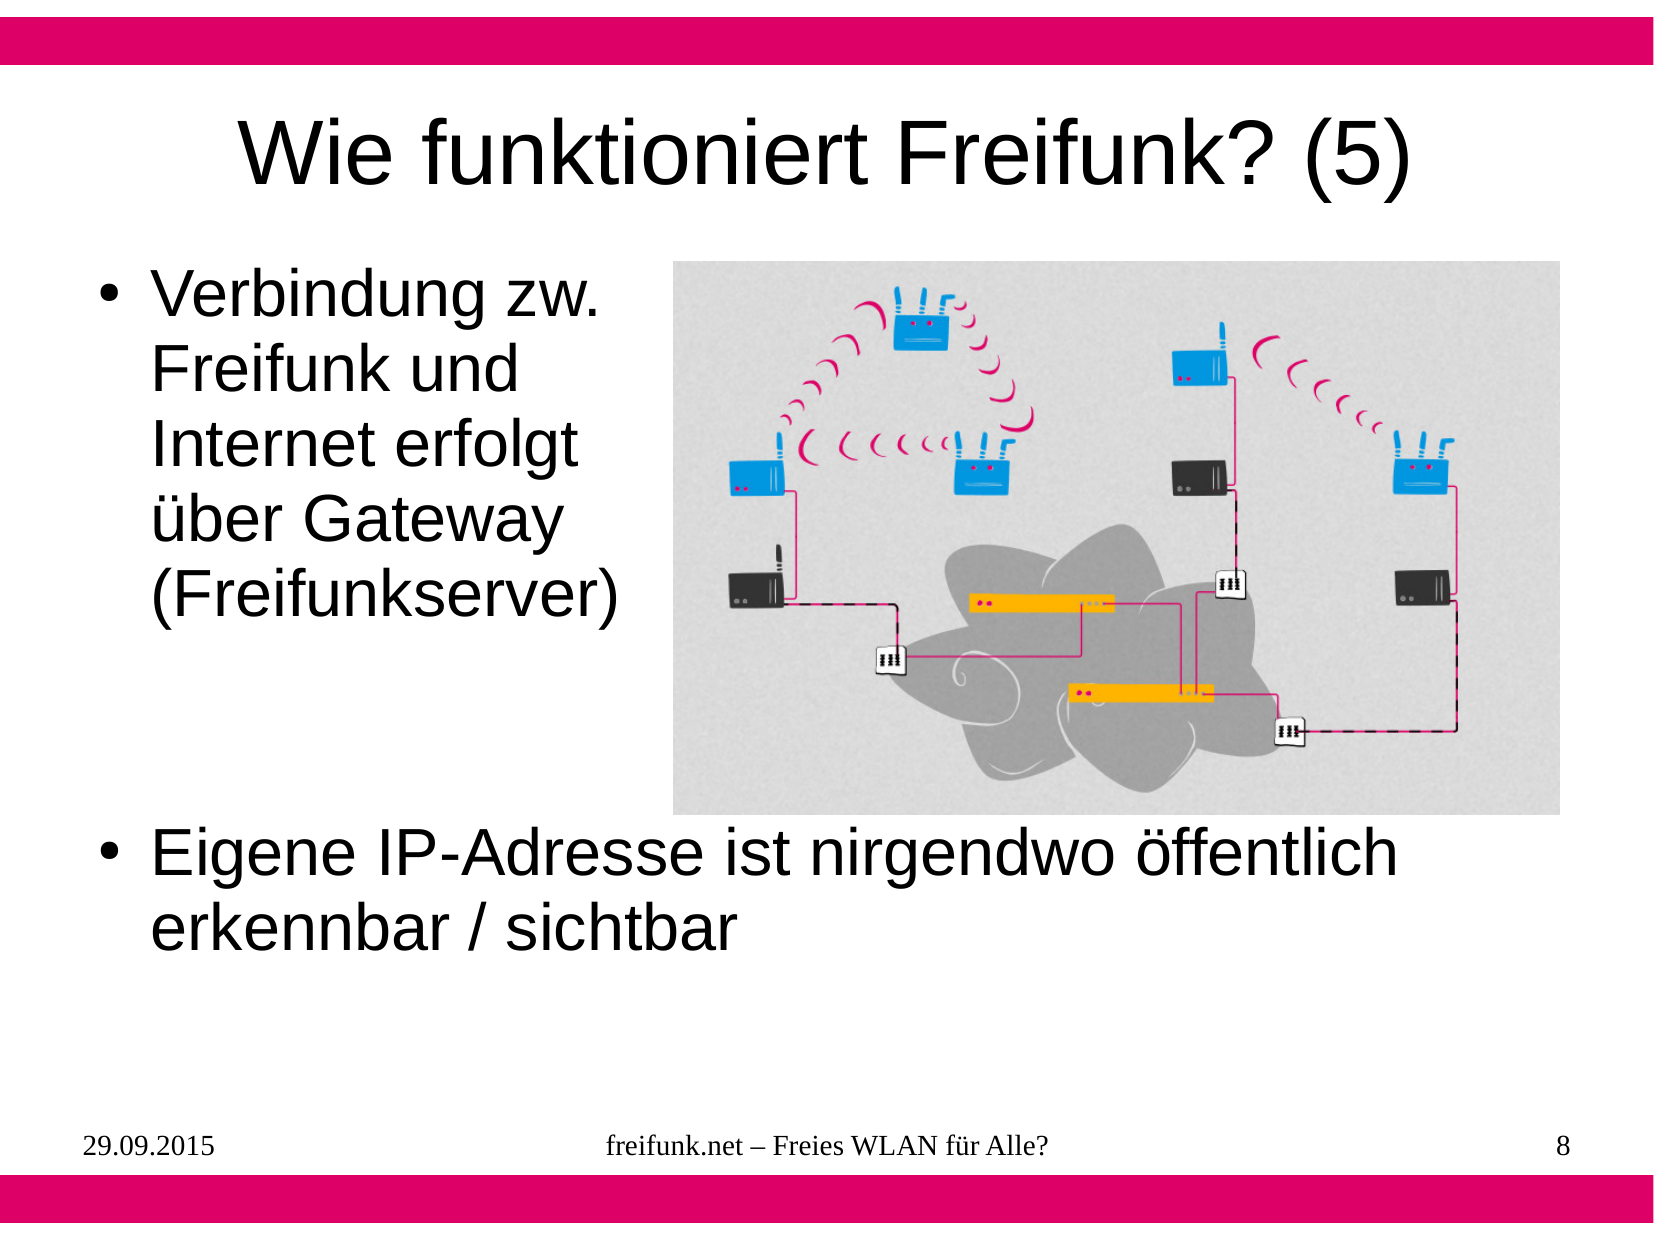

# Wie funktioniert Freifunk? (5)
Verbindung zw. Freifunk und Internet erfolgt über Gateway
(Freifunkserver)
Eigene IP-Adresse ist nirgendwo öffentlich erkennbar / sichtbar
29.09.2015
freifunk.net – Freies WLAN für Alle?
8